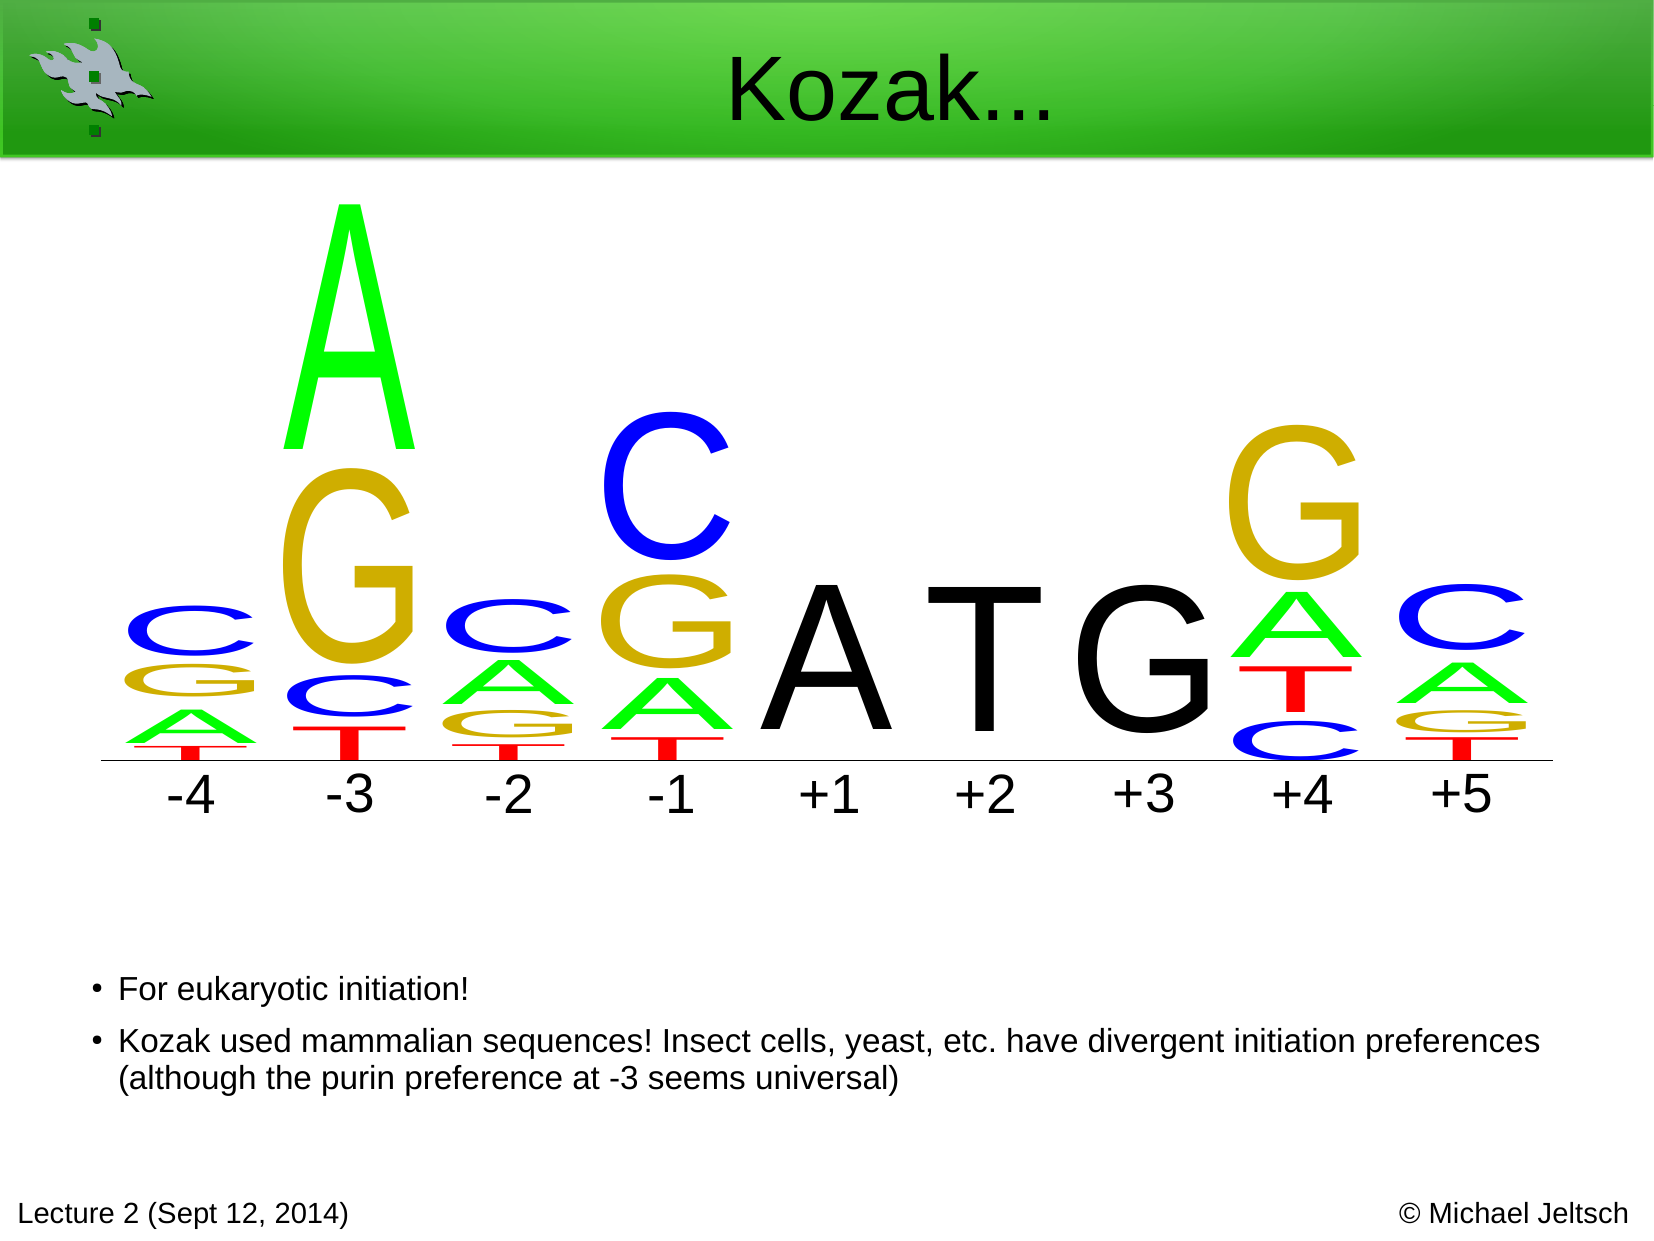

# Kozak...
For eukaryotic initiation!
Kozak used mammalian sequences! Insect cells, yeast, etc. have divergent initiation preferences (although the purin preference at -3 seems universal)